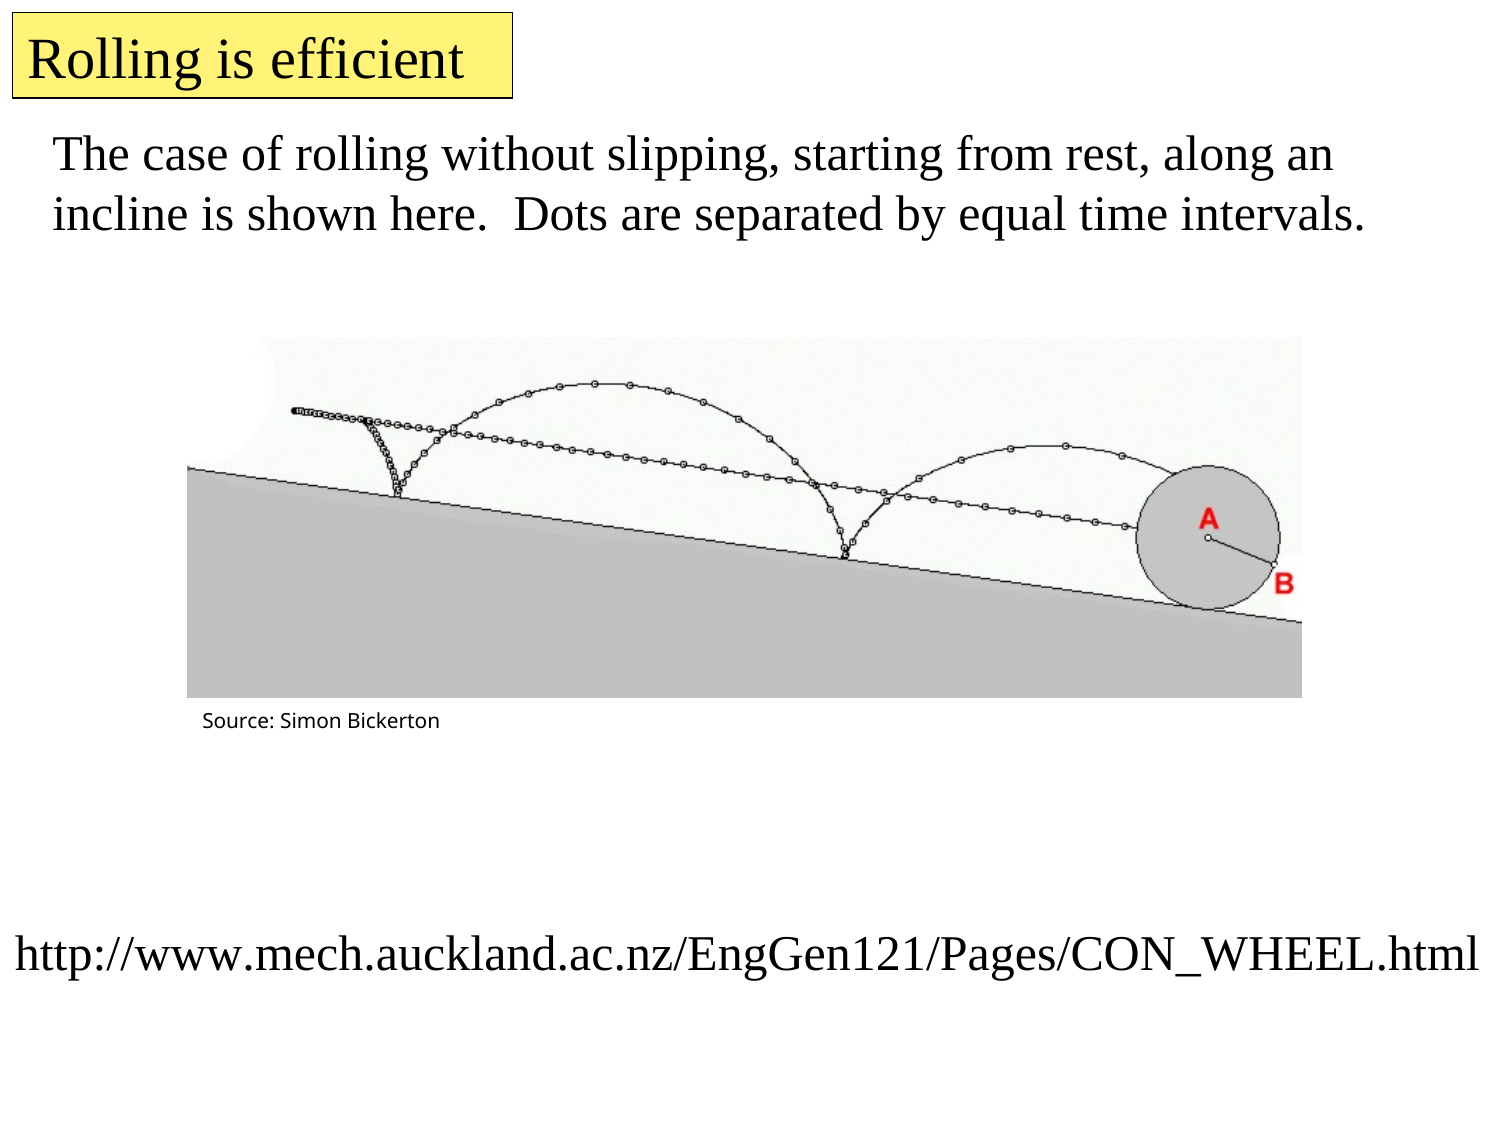

Rolling is efficient
The case of rolling without slipping, starting from rest, along an incline is shown here. Dots are separated by equal time intervals.
Source: Simon Bickerton
http://www.mech.auckland.ac.nz/EngGen121/Pages/CON_WHEEL.html